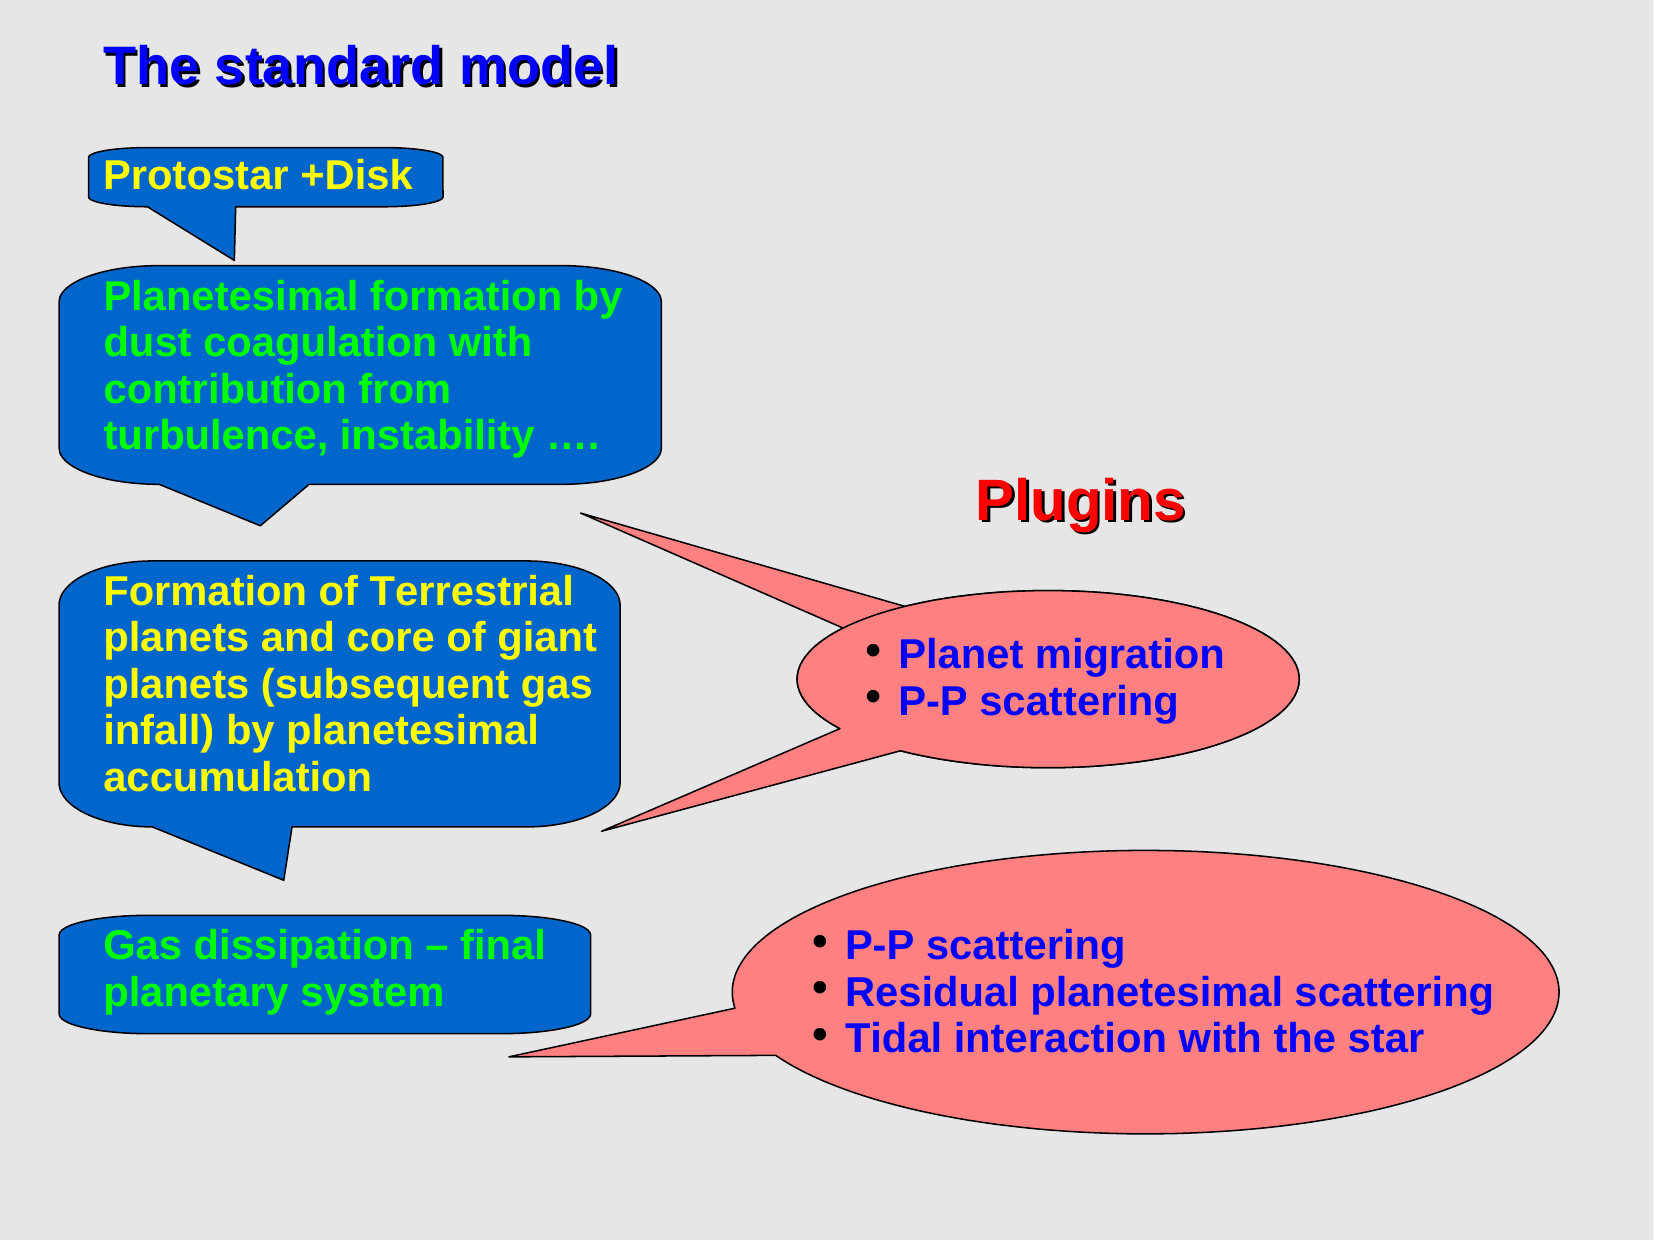

The standard model
Protostar +Disk
Planetesimal formation by
dust coagulation with contribution from turbulence, instability ….
 Plugins
Formation of Terrestrial planets and core of giant planets (subsequent gas infall) by planetesimal accumulation
 Planet migration
 P-P scattering
Gas dissipation – final planetary system
 P-P scattering
 Residual planetesimal scattering
 Tidal interaction with the star